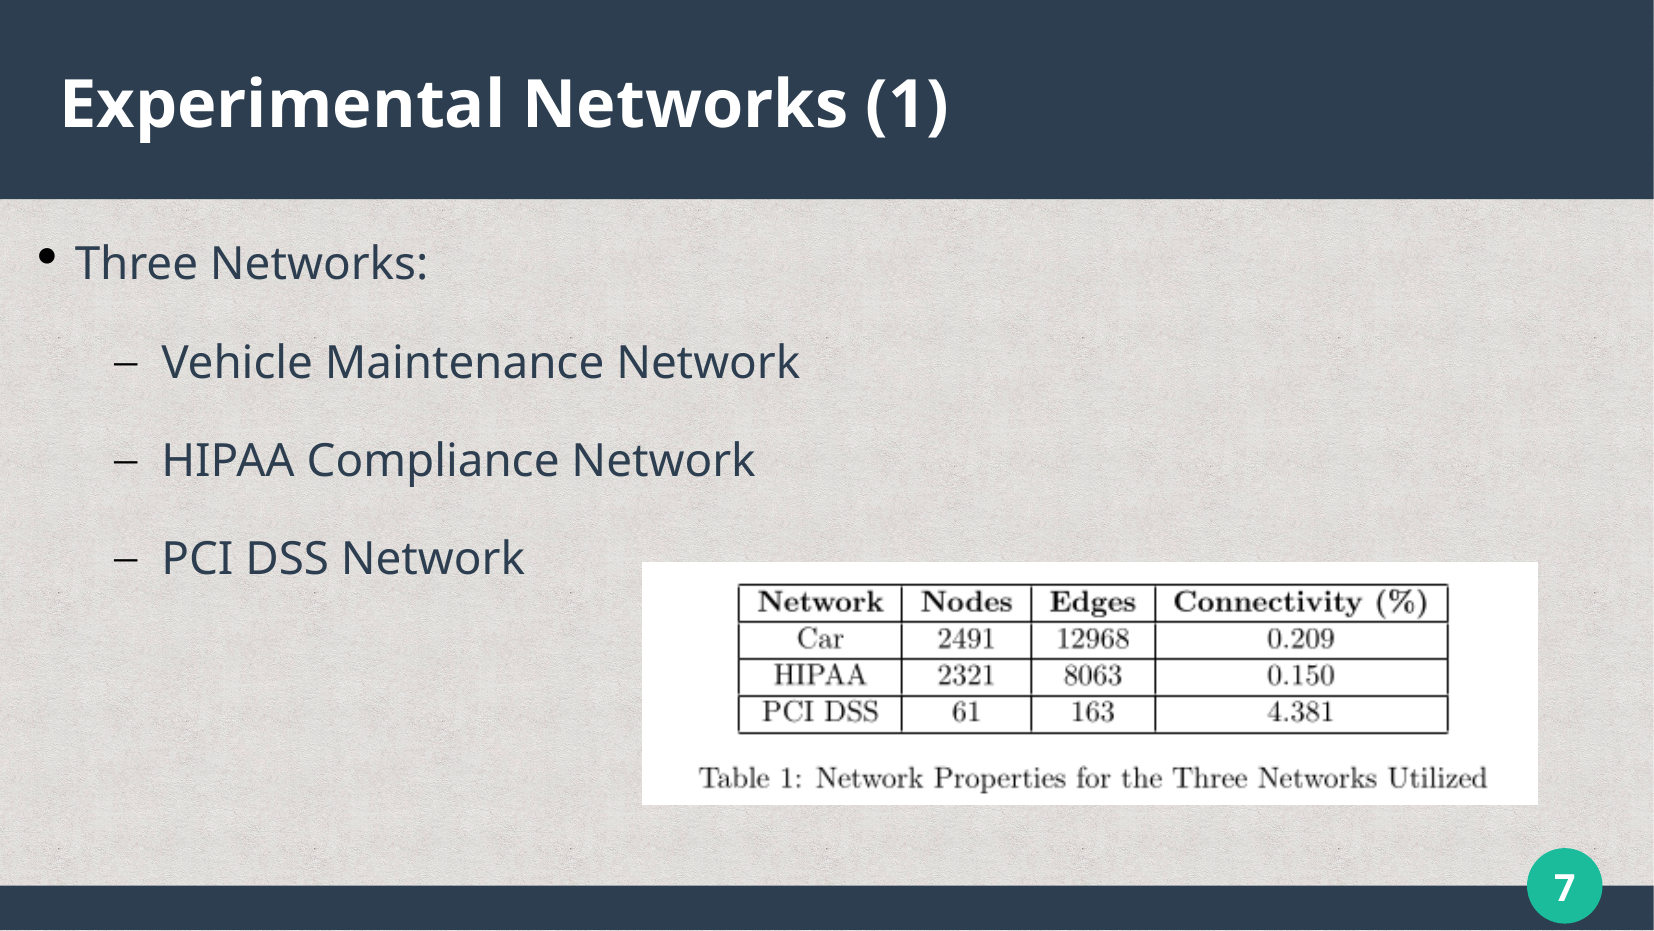

# Experimental Networks (1)
Three Networks:
Vehicle Maintenance Network
HIPAA Compliance Network
PCI DSS Network